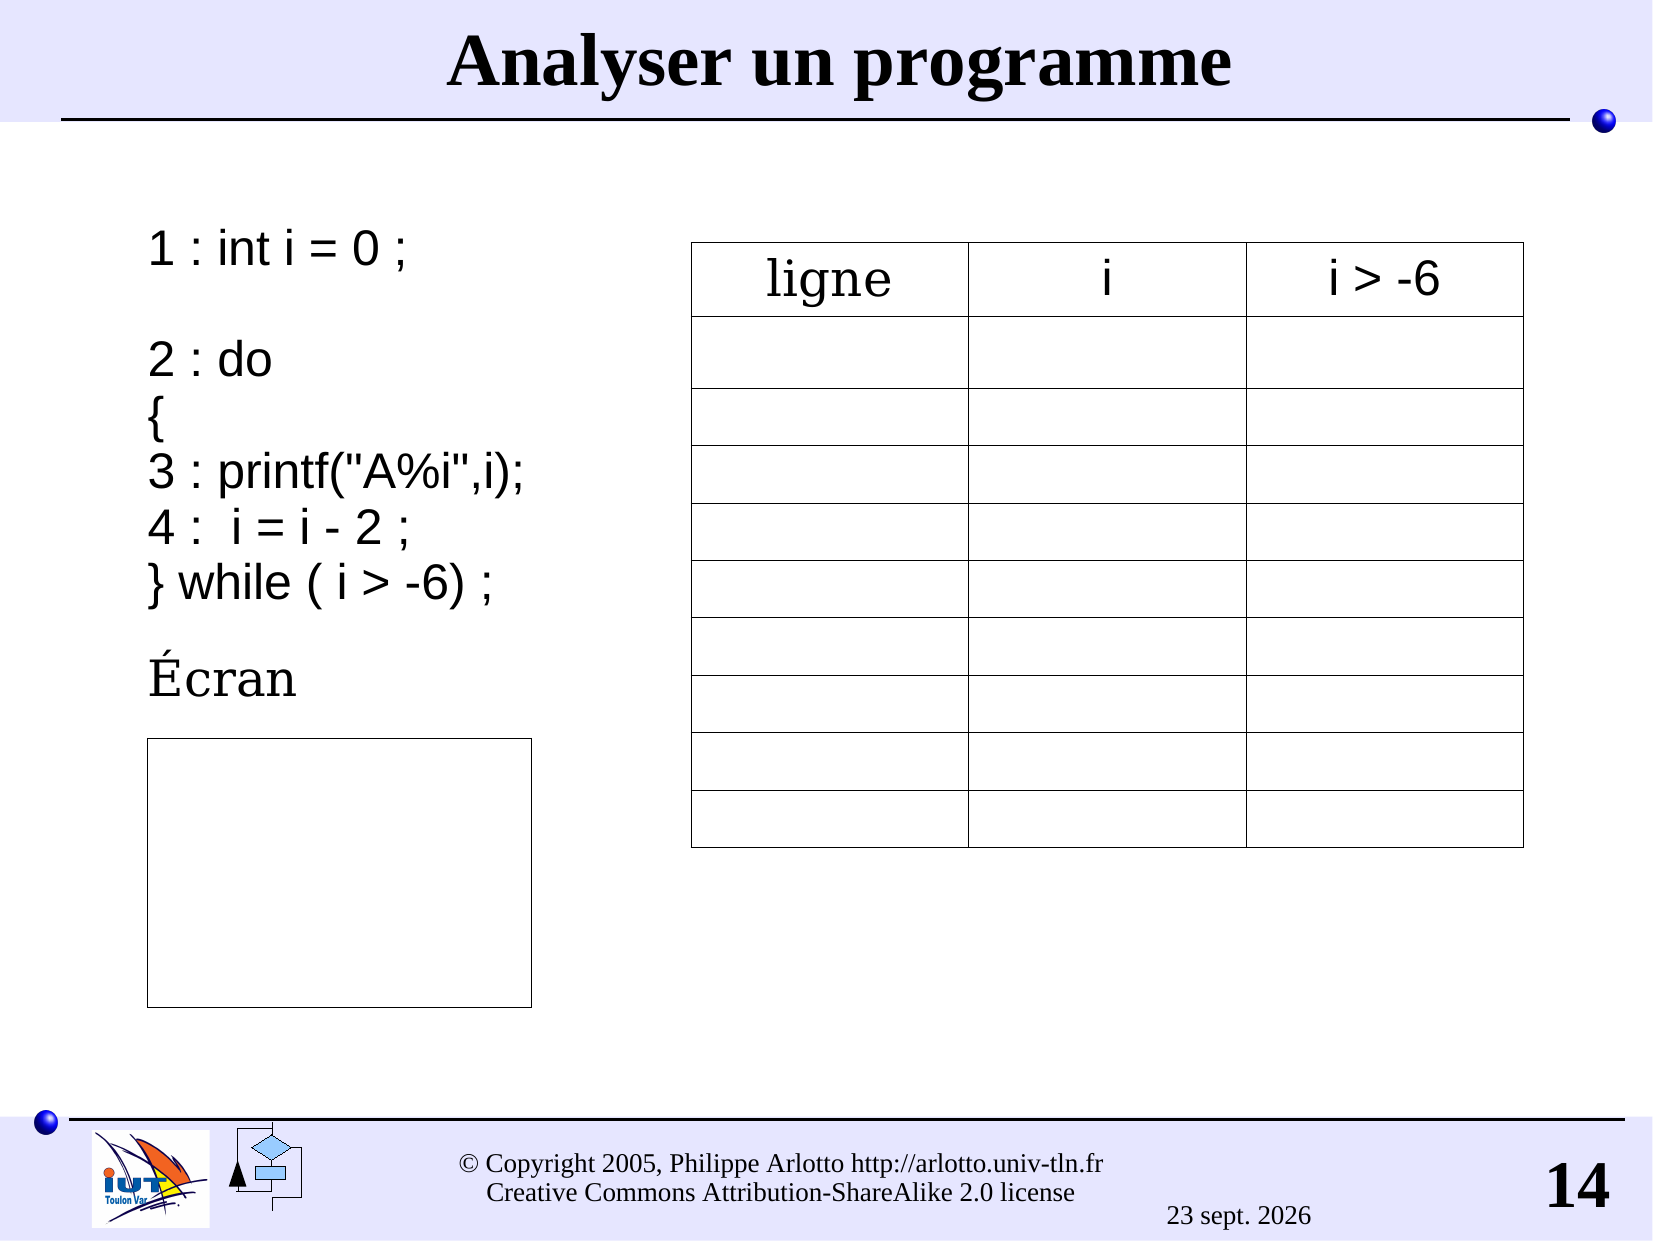

# Analyser un programme
1 : int i = 0 ;
2 : do
{
3 : printf("A%i",i);
4 : i = i - 2 ;
} while ( i > -6) ;
| ligne | i | i > -6 |
| --- | --- | --- |
| | | |
| | | |
| | | |
| | | |
| | | |
| | | |
| | | |
| | | |
| | | |
Écran
| |
| --- |